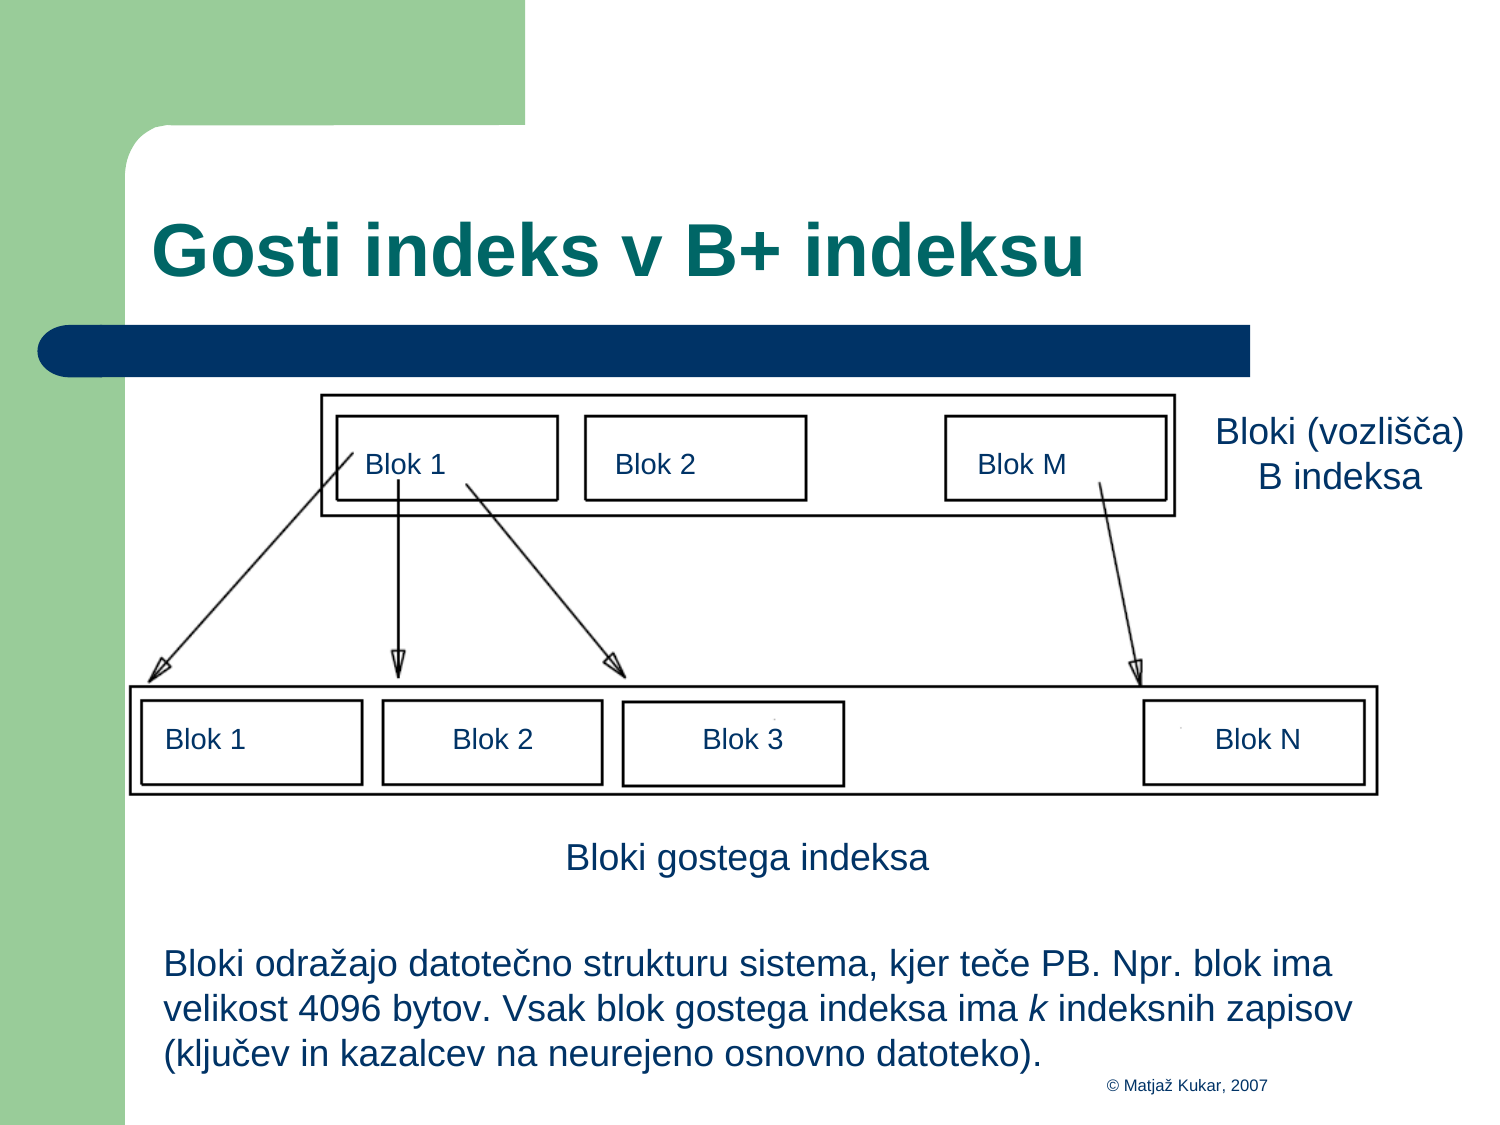

# Gosti indeks v B+ indeksu
Bloki (vozlišča)
B indeksa
Blok 1
Blok 2
Blok M
Blok 1
Blok 2
Blok 3
Blok N
Bloki gostega indeksa
Bloki odražajo datotečno strukturu sistema, kjer teče PB. Npr. blok ima
velikost 4096 bytov. Vsak blok gostega indeksa ima k indeksnih zapisov
(ključev in kazalcev na neurejeno osnovno datoteko).
© Matjaž Kukar, 2007